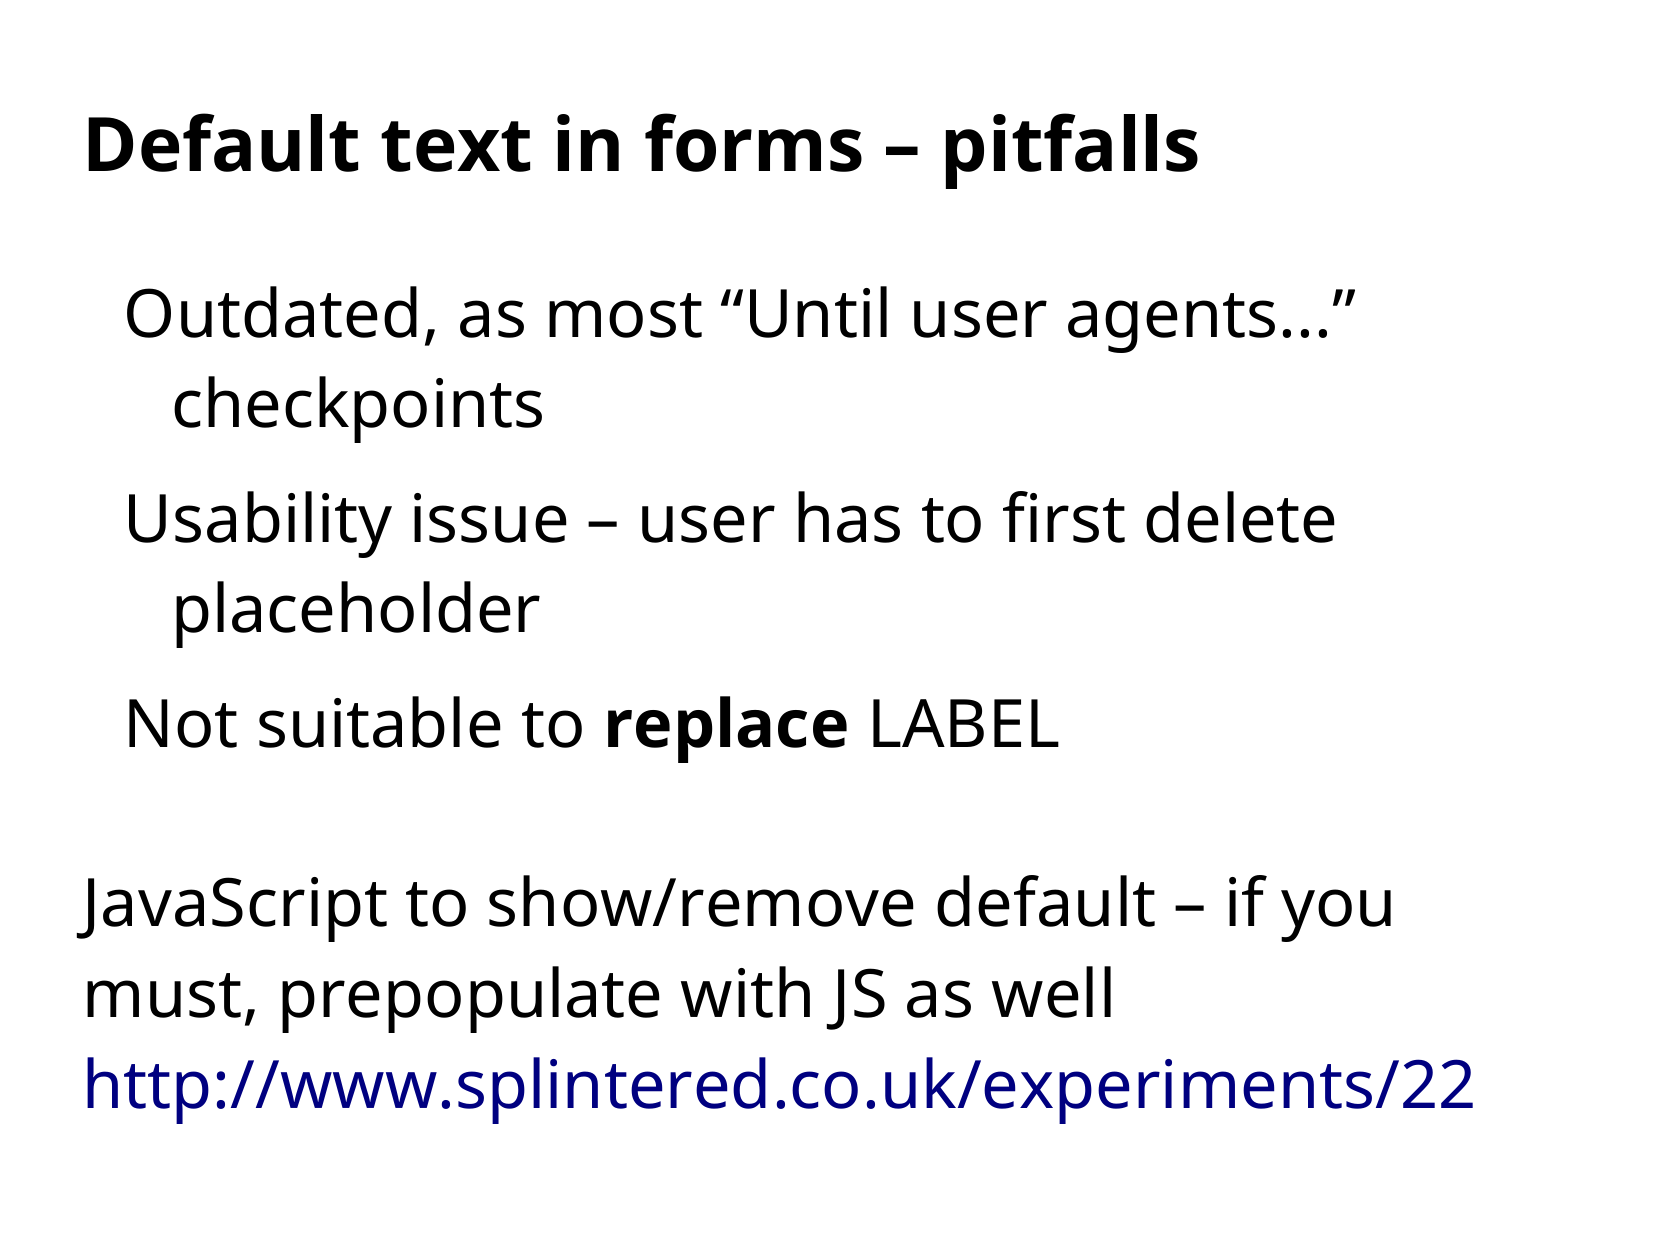

# Default text in forms – pitfalls
Outdated, as most “Until user agents...” checkpoints
Usability issue – user has to first delete placeholder
Not suitable to replace LABEL
JavaScript to show/remove default – if you must, prepopulate with JS as well
http://www.splintered.co.uk/experiments/22